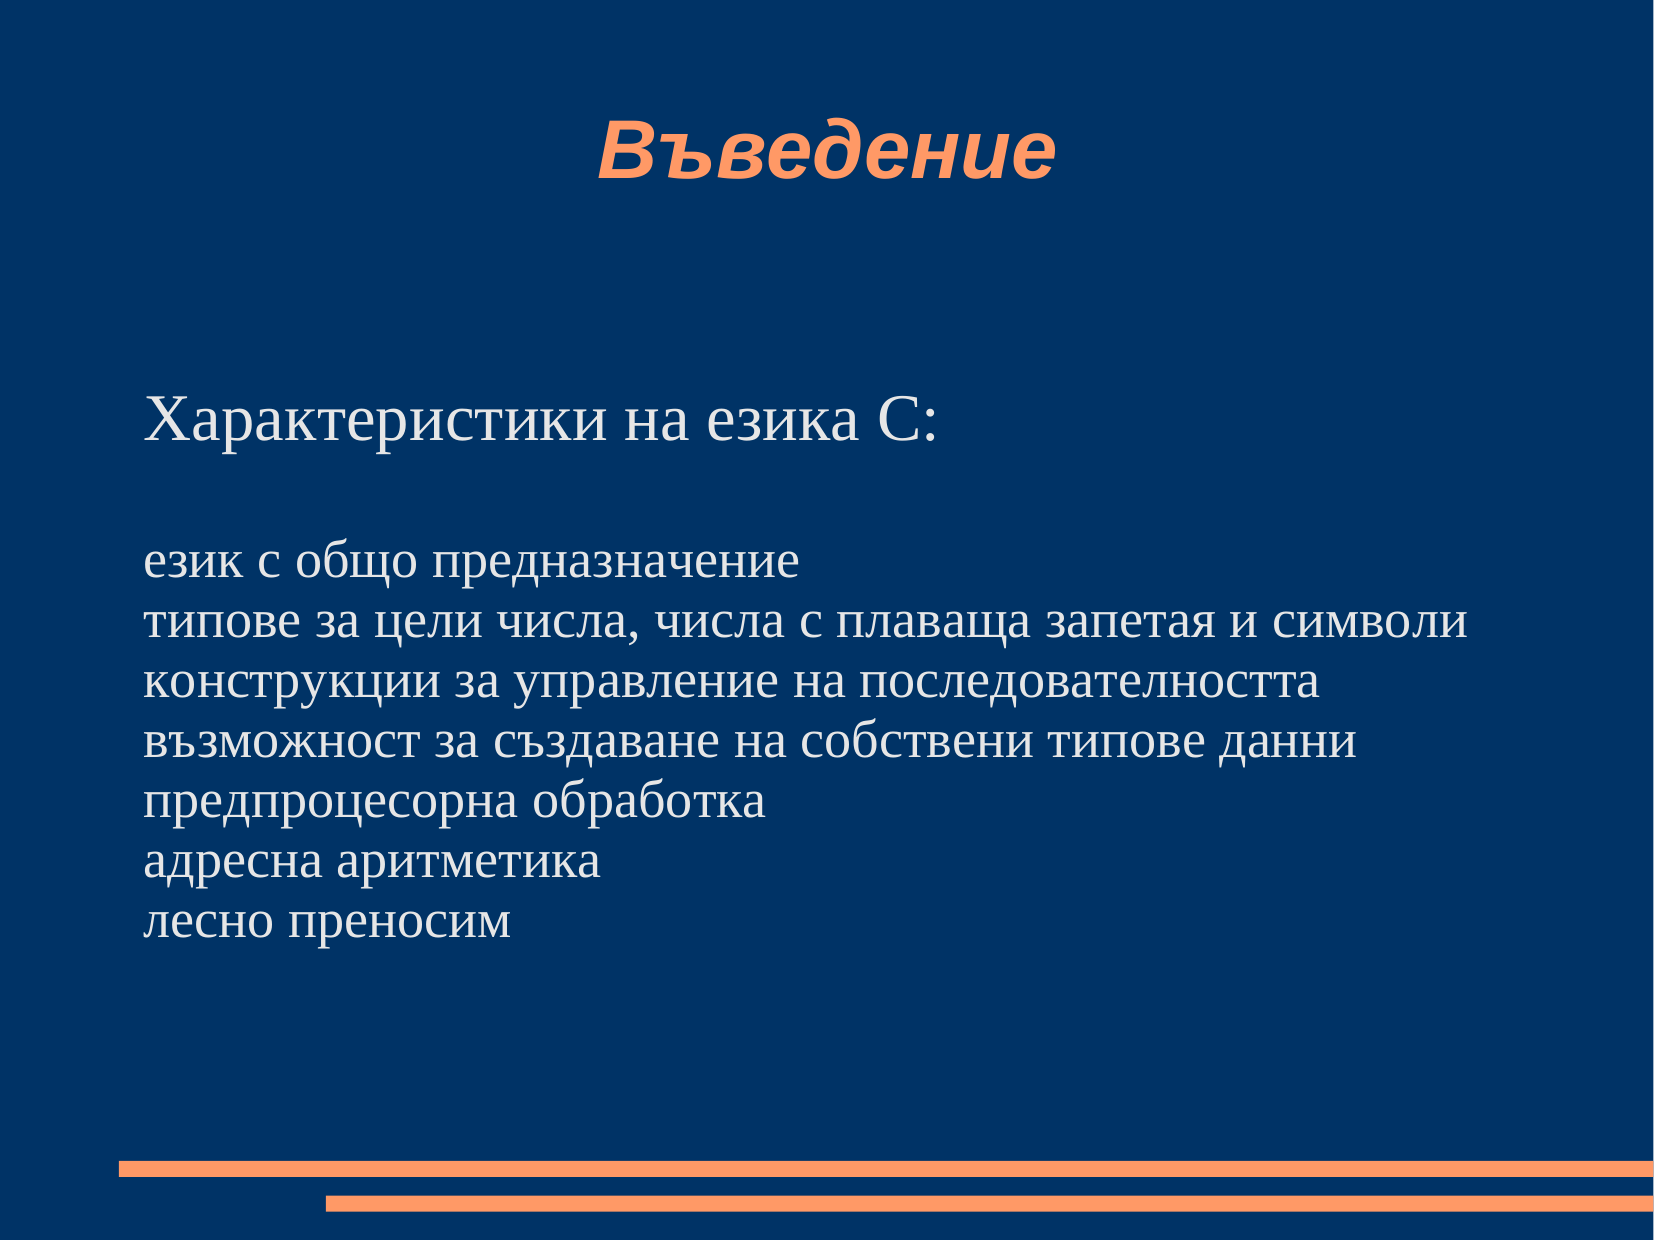

# Въведение
Характеристики на езика C:
език с общо предназначение
типове за цели числа, числа с плаваща запетая и символи
конструкции за управление на последователността
възможност за създаване на собствени типове данни
предпроцесорна обработка
адресна аритметика
лесно преносим